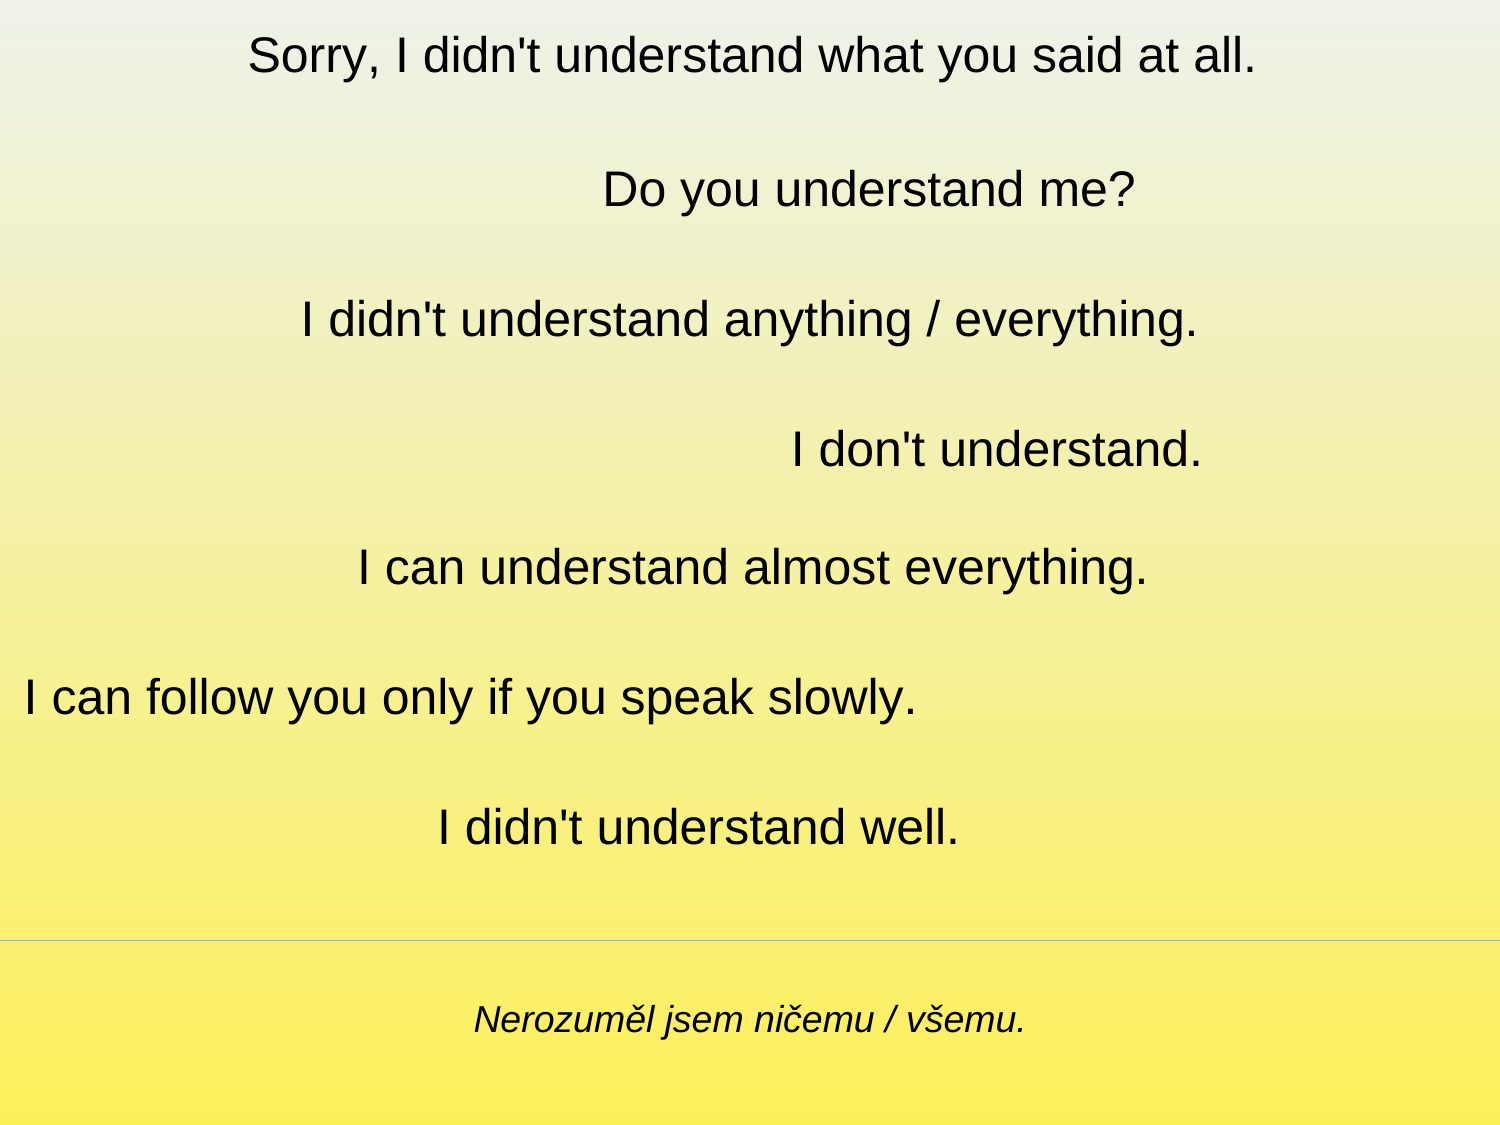

Sorry, I didn't understand what you said at all.
Do you understand me?
I didn't understand anything / everything.
I don't understand.
I can understand almost everything.
I can follow you only if you speak slowly.
I didn't understand well.
Nerozuměl jsem ničemu / všemu.